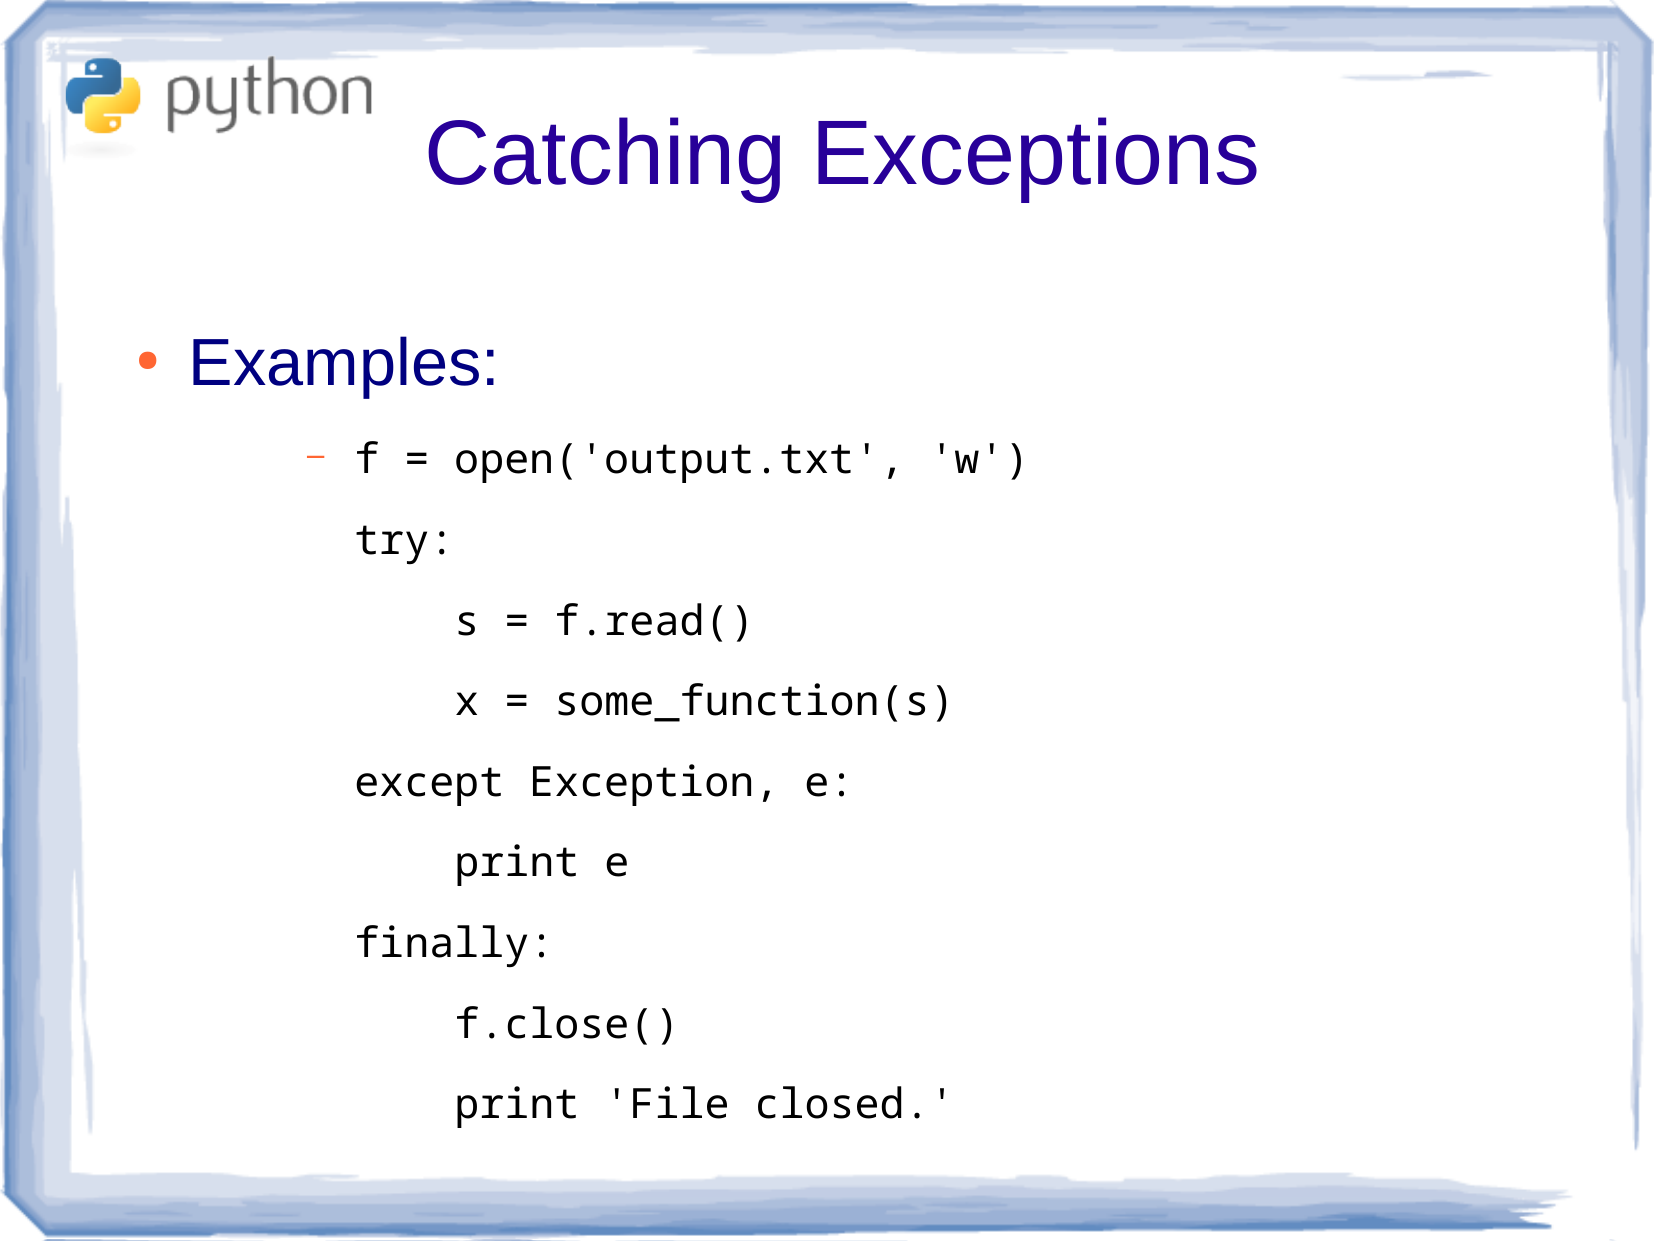

# Catching Exceptions
Examples:
f = open('output.txt', 'w')
try:
 s = f.read()
 x = some_function(s)
except Exception, e:
 print e
finally:
 f.close()
 print 'File closed.'